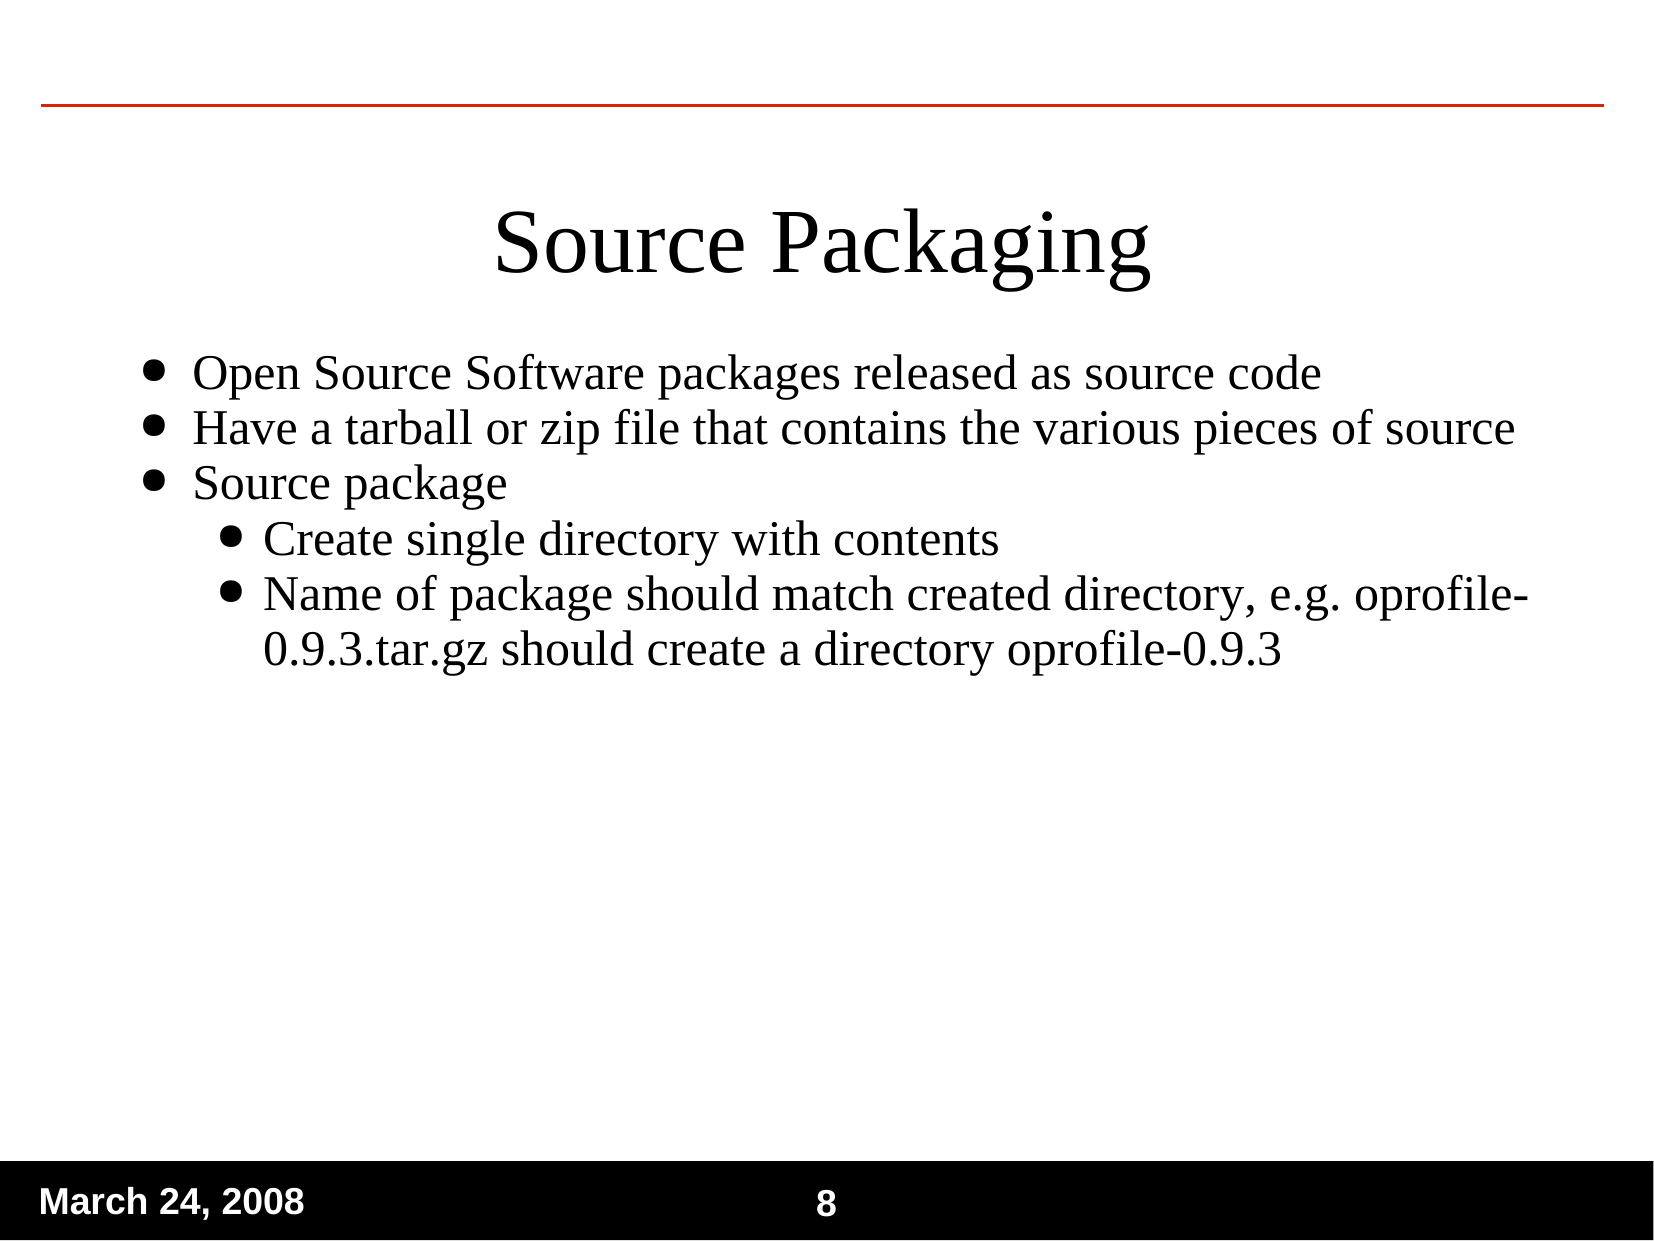

# Source Packaging
Open Source Software packages released as source code
Have a tarball or zip file that contains the various pieces of source
Source package
Create single directory with contents
Name of package should match created directory, e.g. oprofile-0.9.3.tar.gz should create a directory oprofile-0.9.3